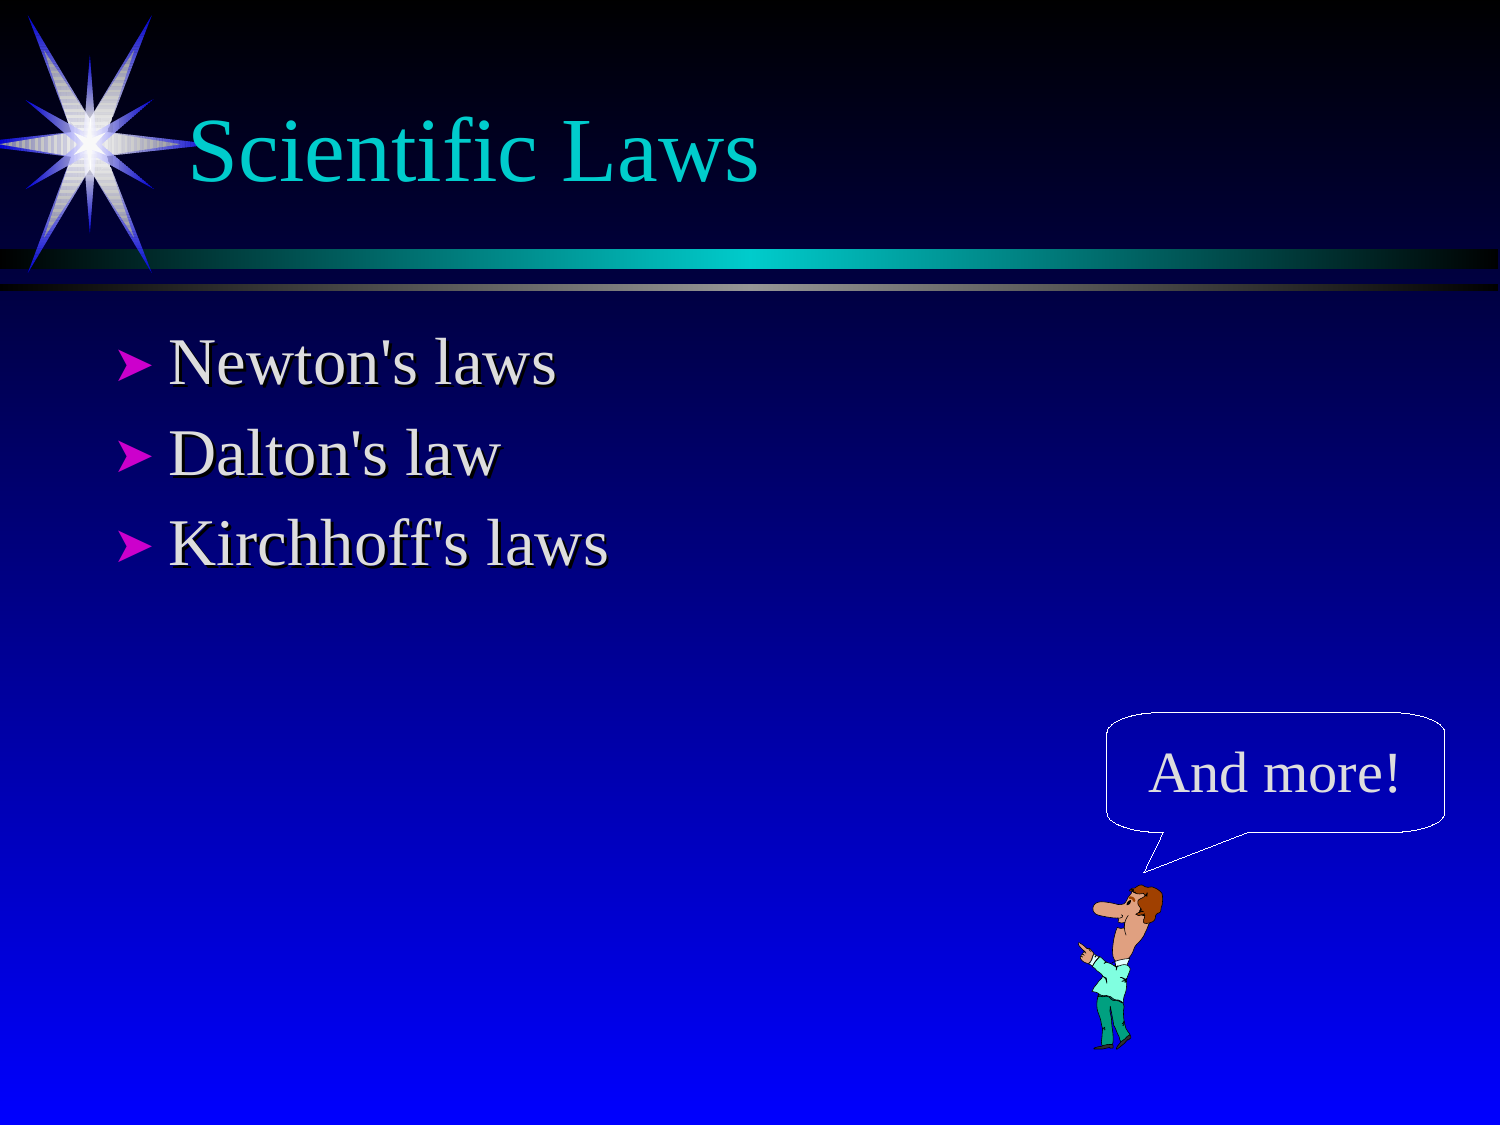

# Scientific Laws
Newton's laws
Dalton's law
Kirchhoff's laws
And more!